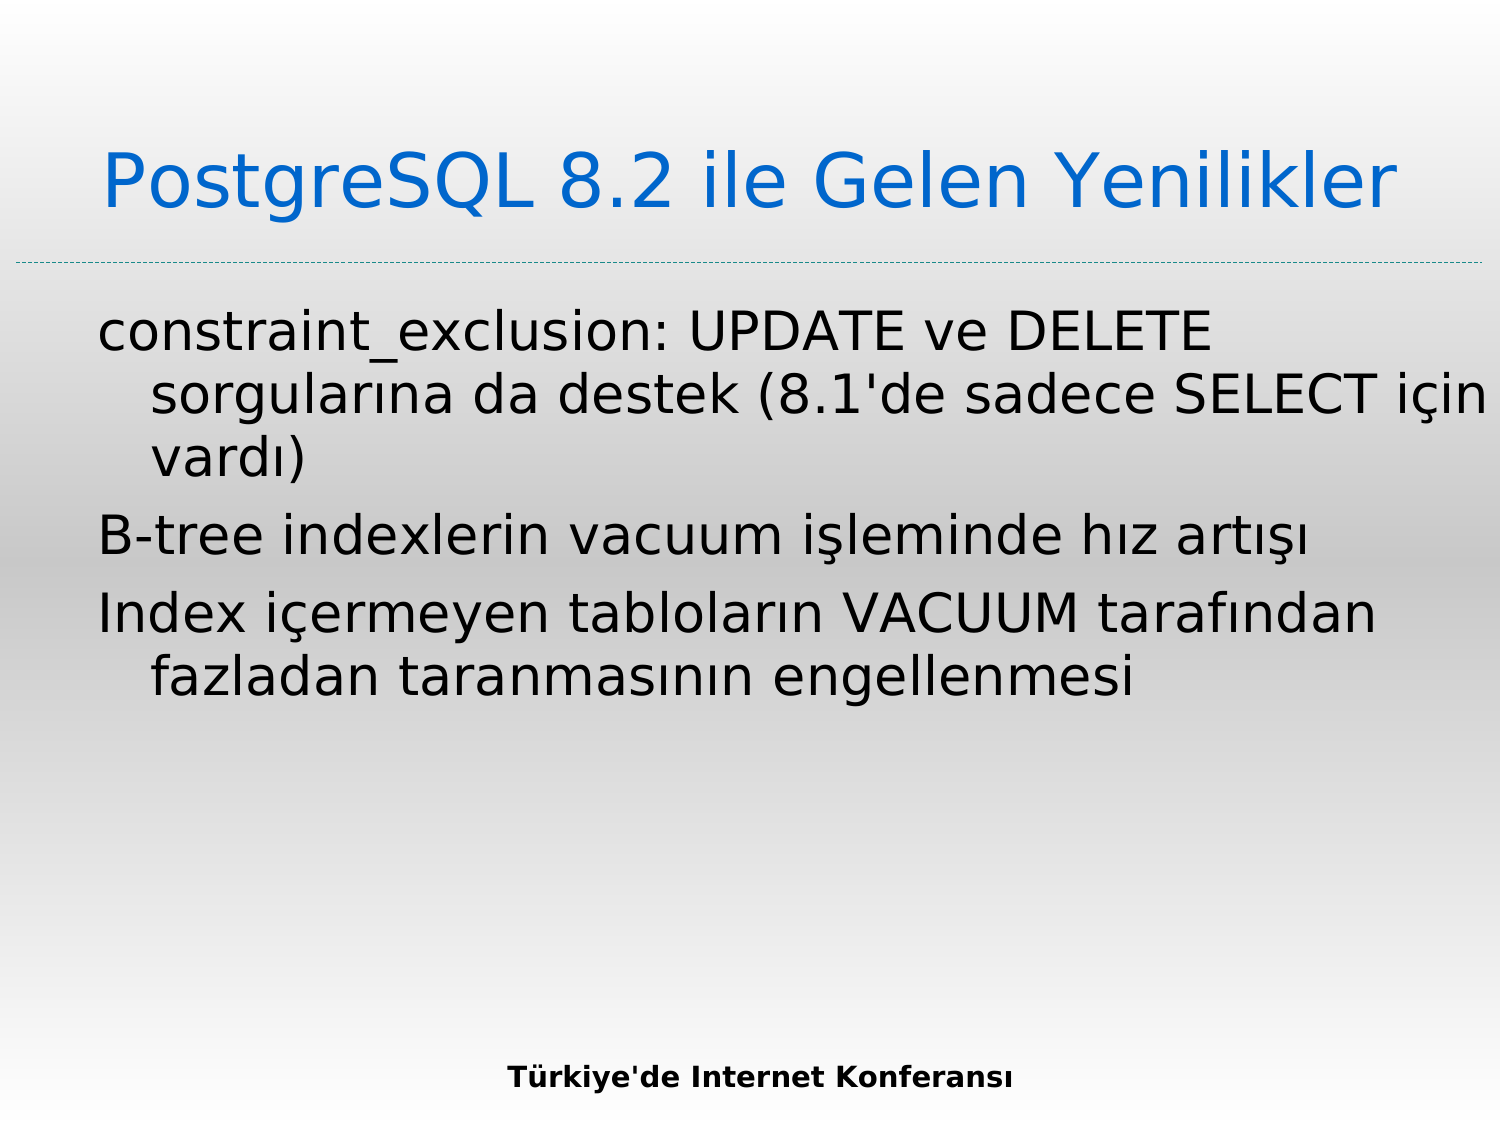

# PostgreSQL 8.2 ile Gelen Yenilikler
constraint_exclusion: UPDATE ve DELETE sorgularına da destek (8.1'de sadece SELECT için vardı)
B-tree indexlerin vacuum işleminde hız artışı
Index içermeyen tabloların VACUUM tarafından fazladan taranmasının engellenmesi